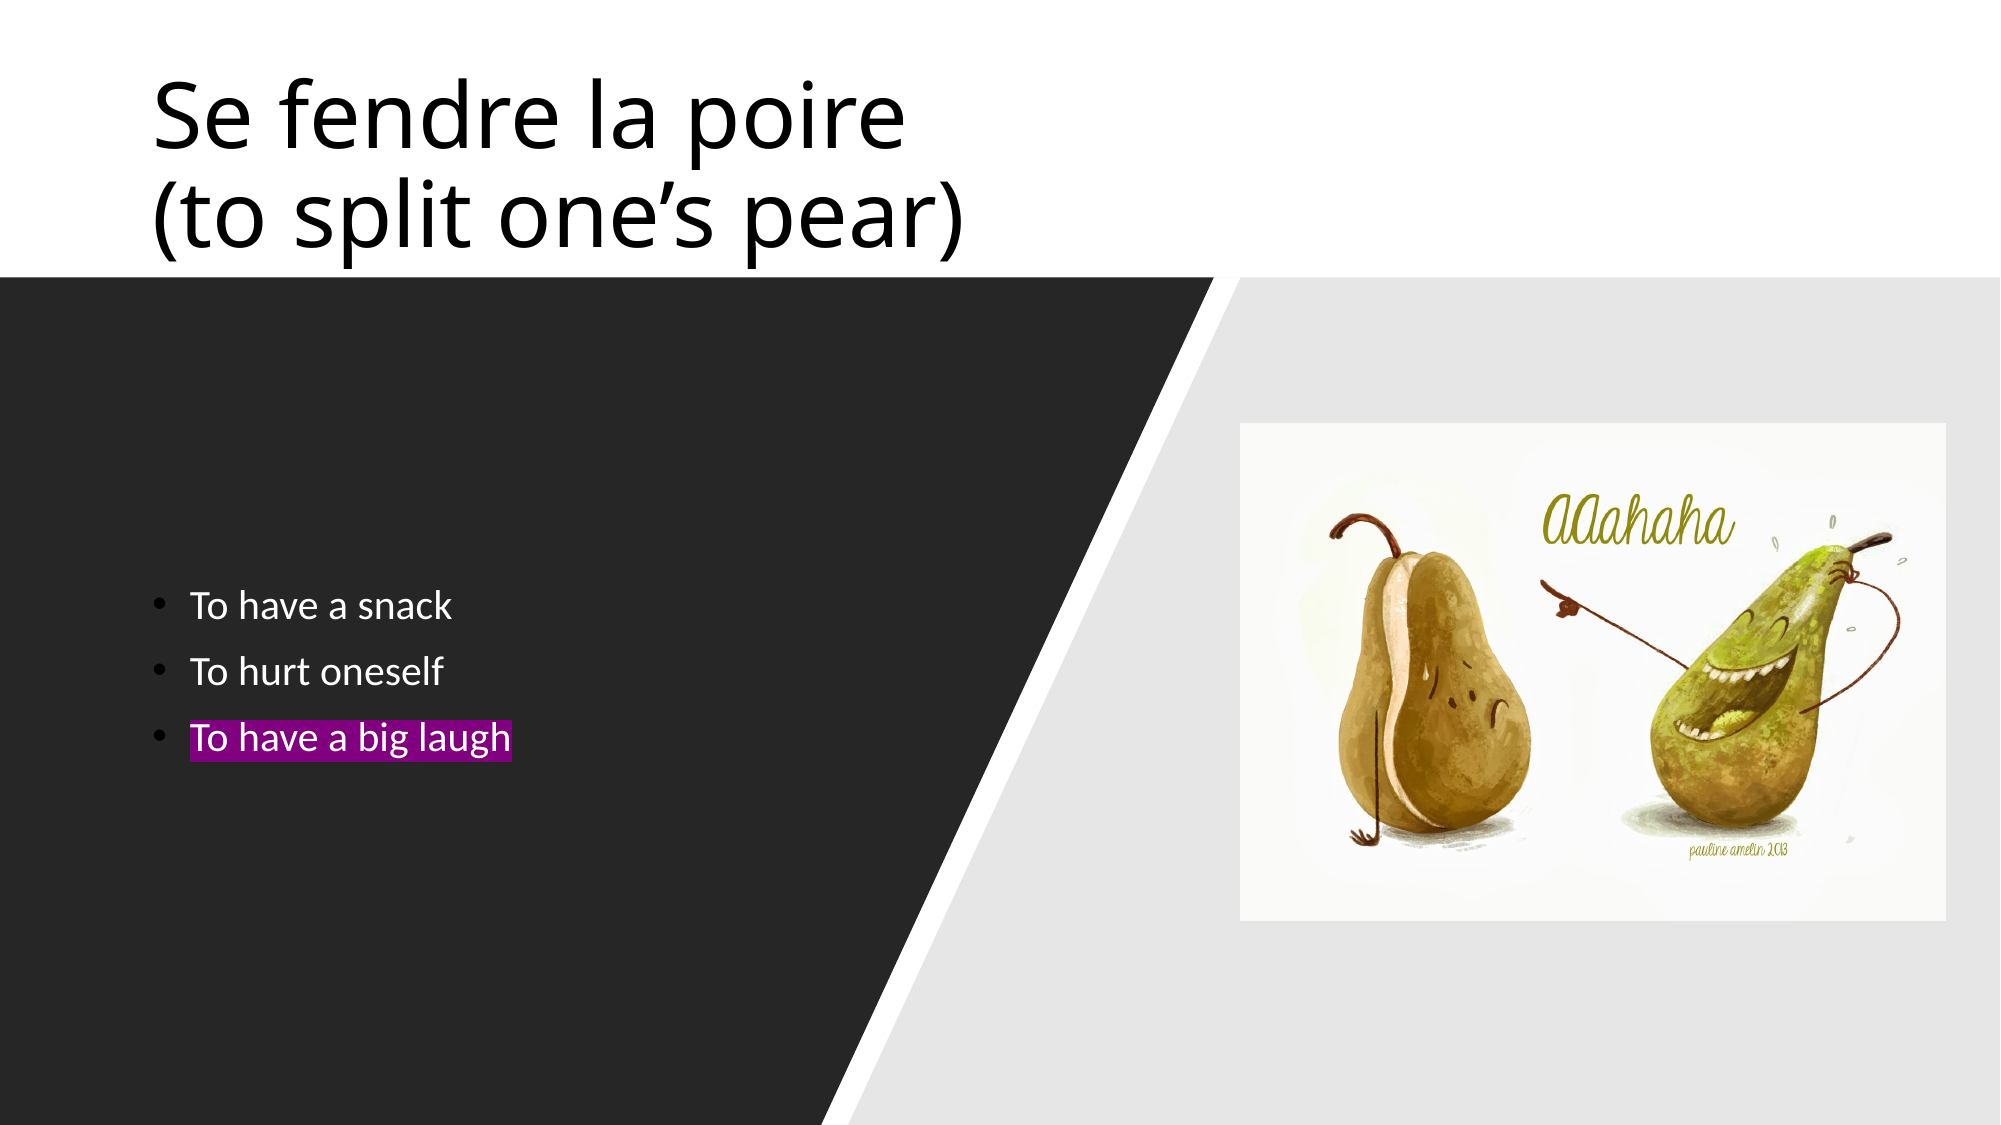

# Se fendre la poire (to split one’s pear)
To have a snack
To hurt oneself
To have a big laugh